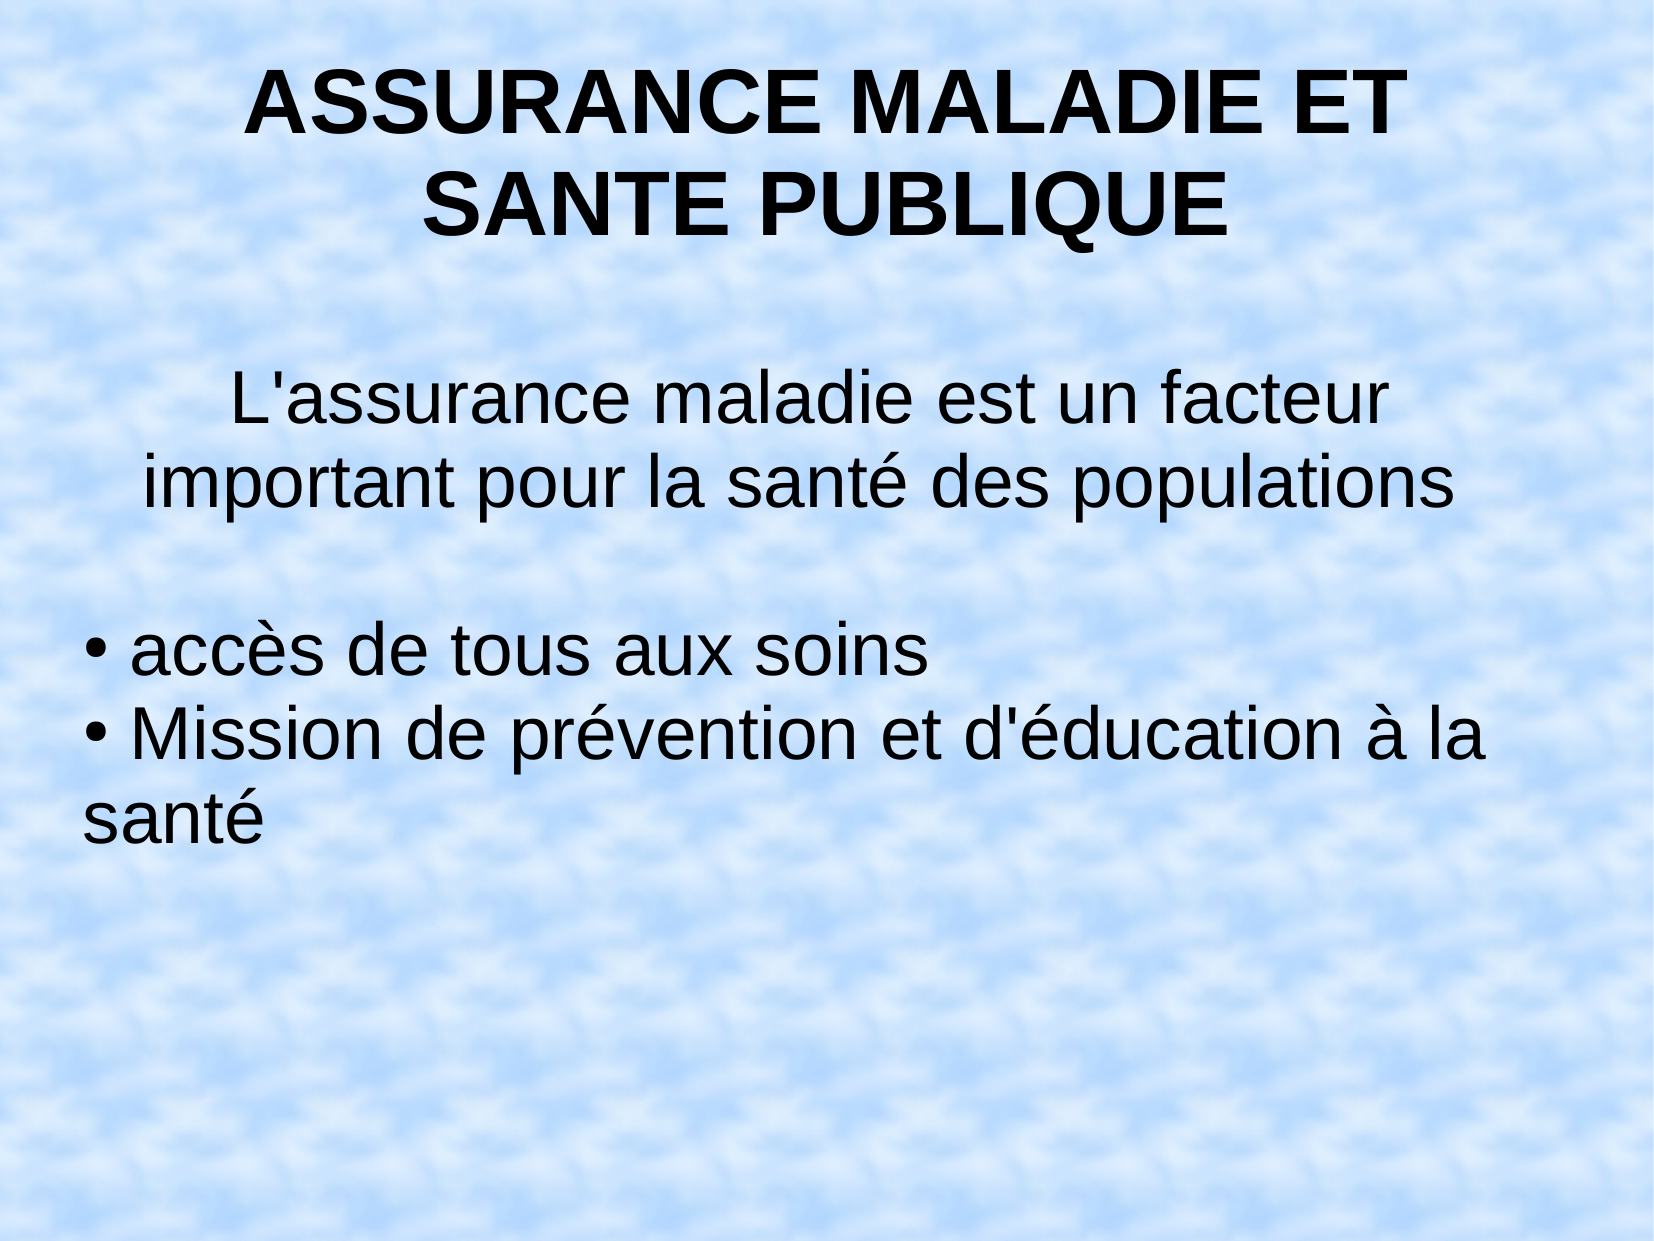

# ASSURANCE MALADIE ET SANTE PUBLIQUE
L'assurance maladie est un facteur important pour la santé des populations
 accès de tous aux soins
 Mission de prévention et d'éducation à la santé